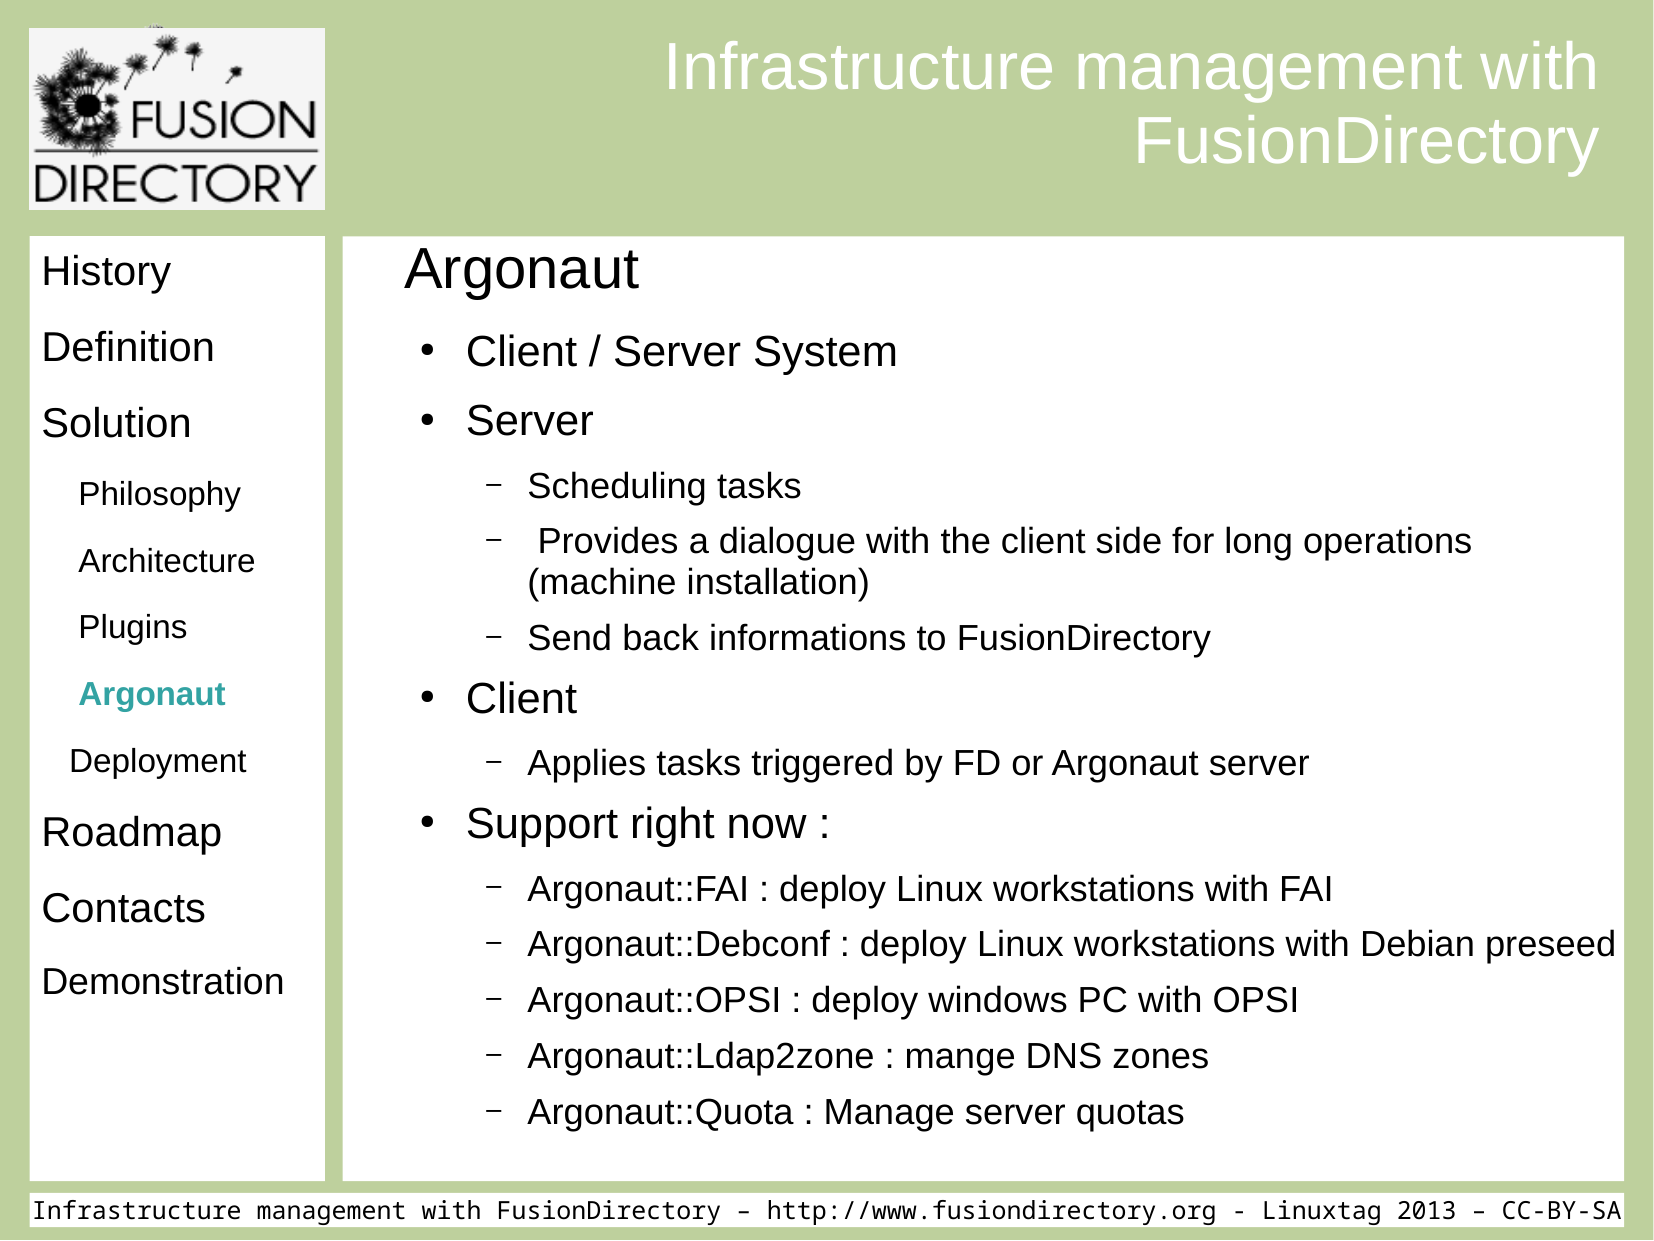

# Infrastructure management with FusionDirectory
History
Definition
Solution
 Philosophy
 Architecture
 Plugins
 Argonaut
 Deployment
Roadmap
Contacts
Demonstration
Argonaut
Client / Server System
Server
Scheduling tasks
 Provides a dialogue with the client side for long operations (machine installation)
Send back informations to FusionDirectory
Client
Applies tasks triggered by FD or Argonaut server
Support right now :
Argonaut::FAI : deploy Linux workstations with FAI
Argonaut::Debconf : deploy Linux workstations with Debian preseed
Argonaut::OPSI : deploy windows PC with OPSI
Argonaut::Ldap2zone : mange DNS zones
Argonaut::Quota : Manage server quotas